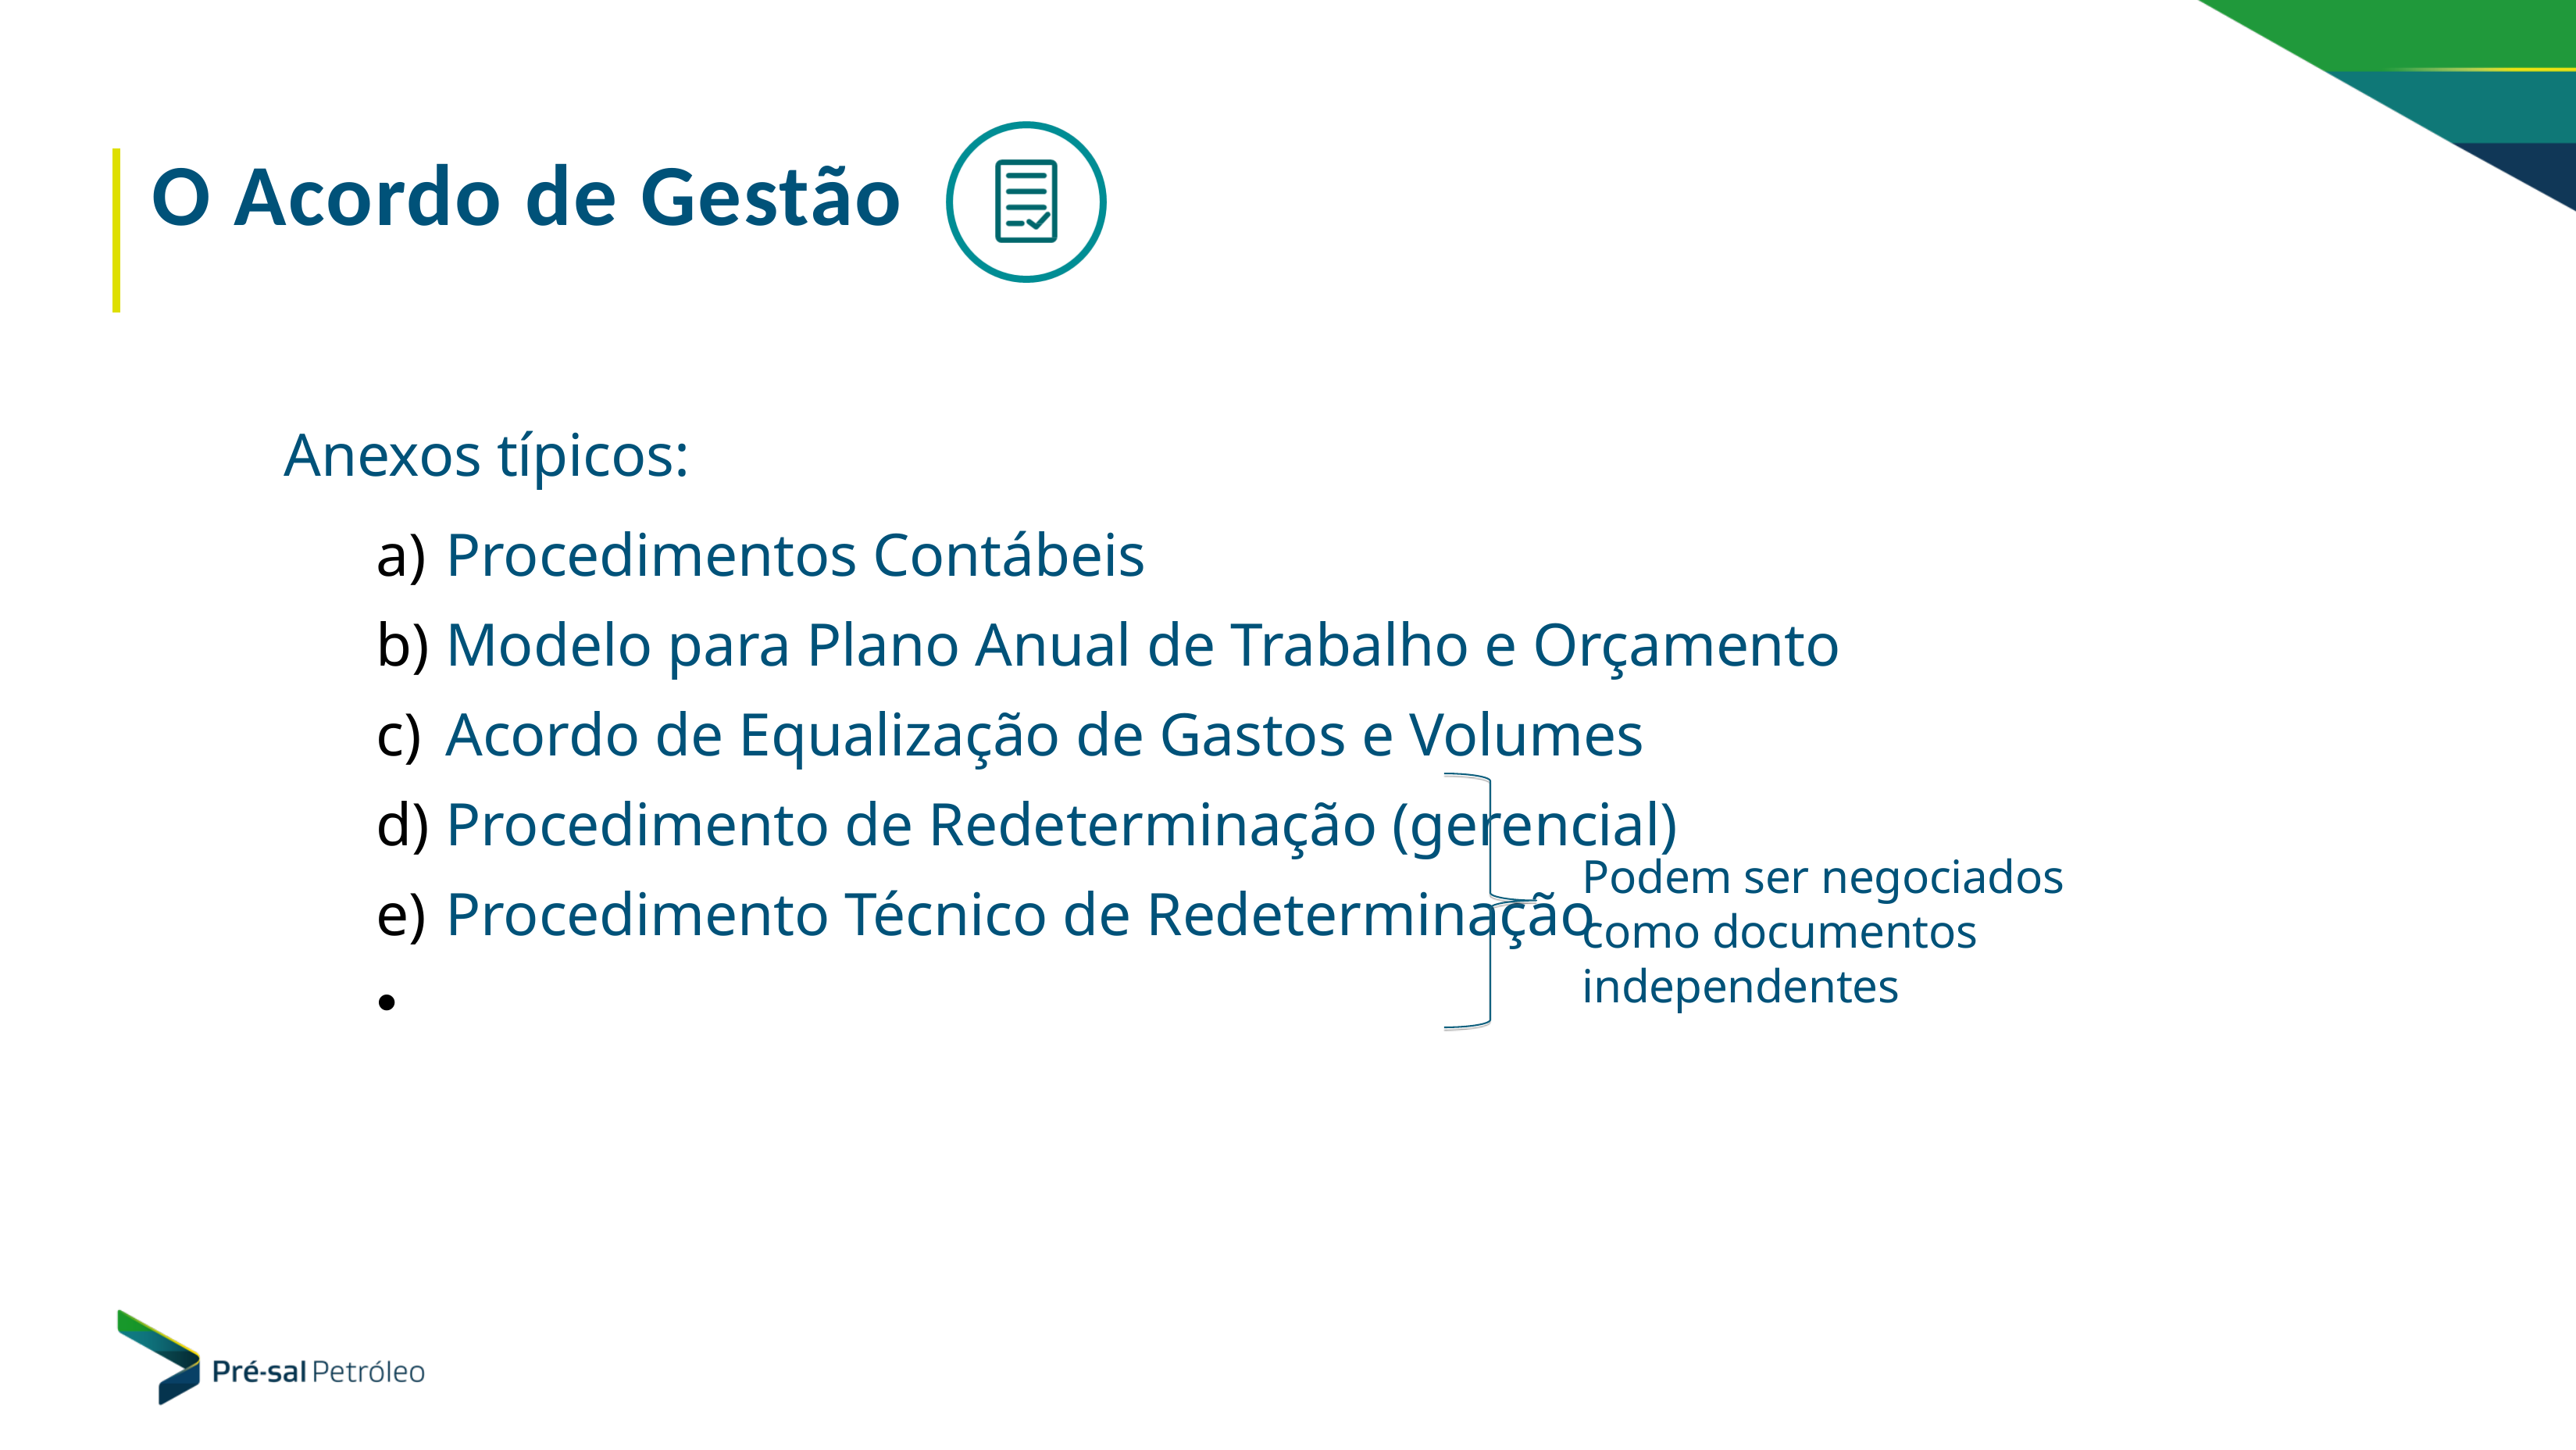

# O Acordo de Gestão
Anexos típicos:
Procedimentos Contábeis
Modelo para Plano Anual de Trabalho e Orçamento
Acordo de Equalização de Gastos e Volumes
Procedimento de Redeterminação (gerencial)
Procedimento Técnico de Redeterminação
Podem ser negociados como documentos independentes